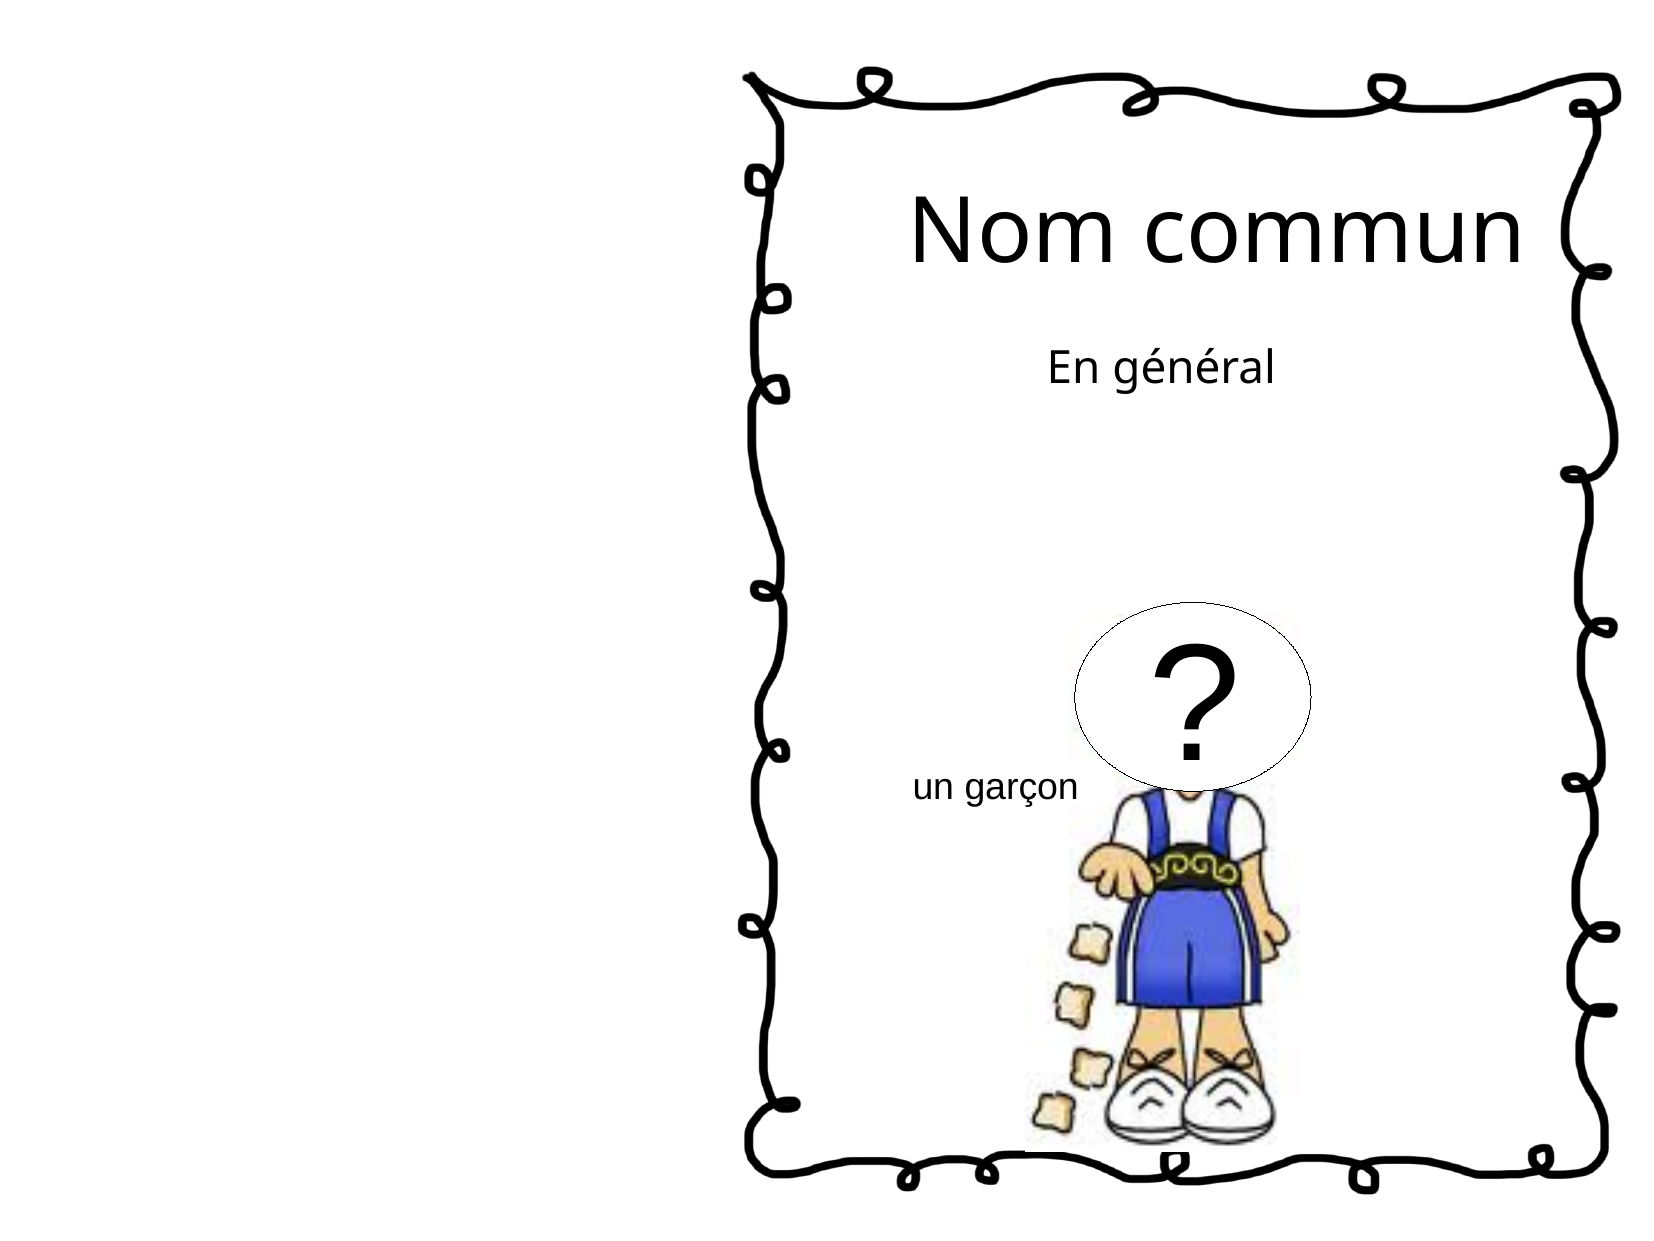

Nom commun
En général
?
un garçon